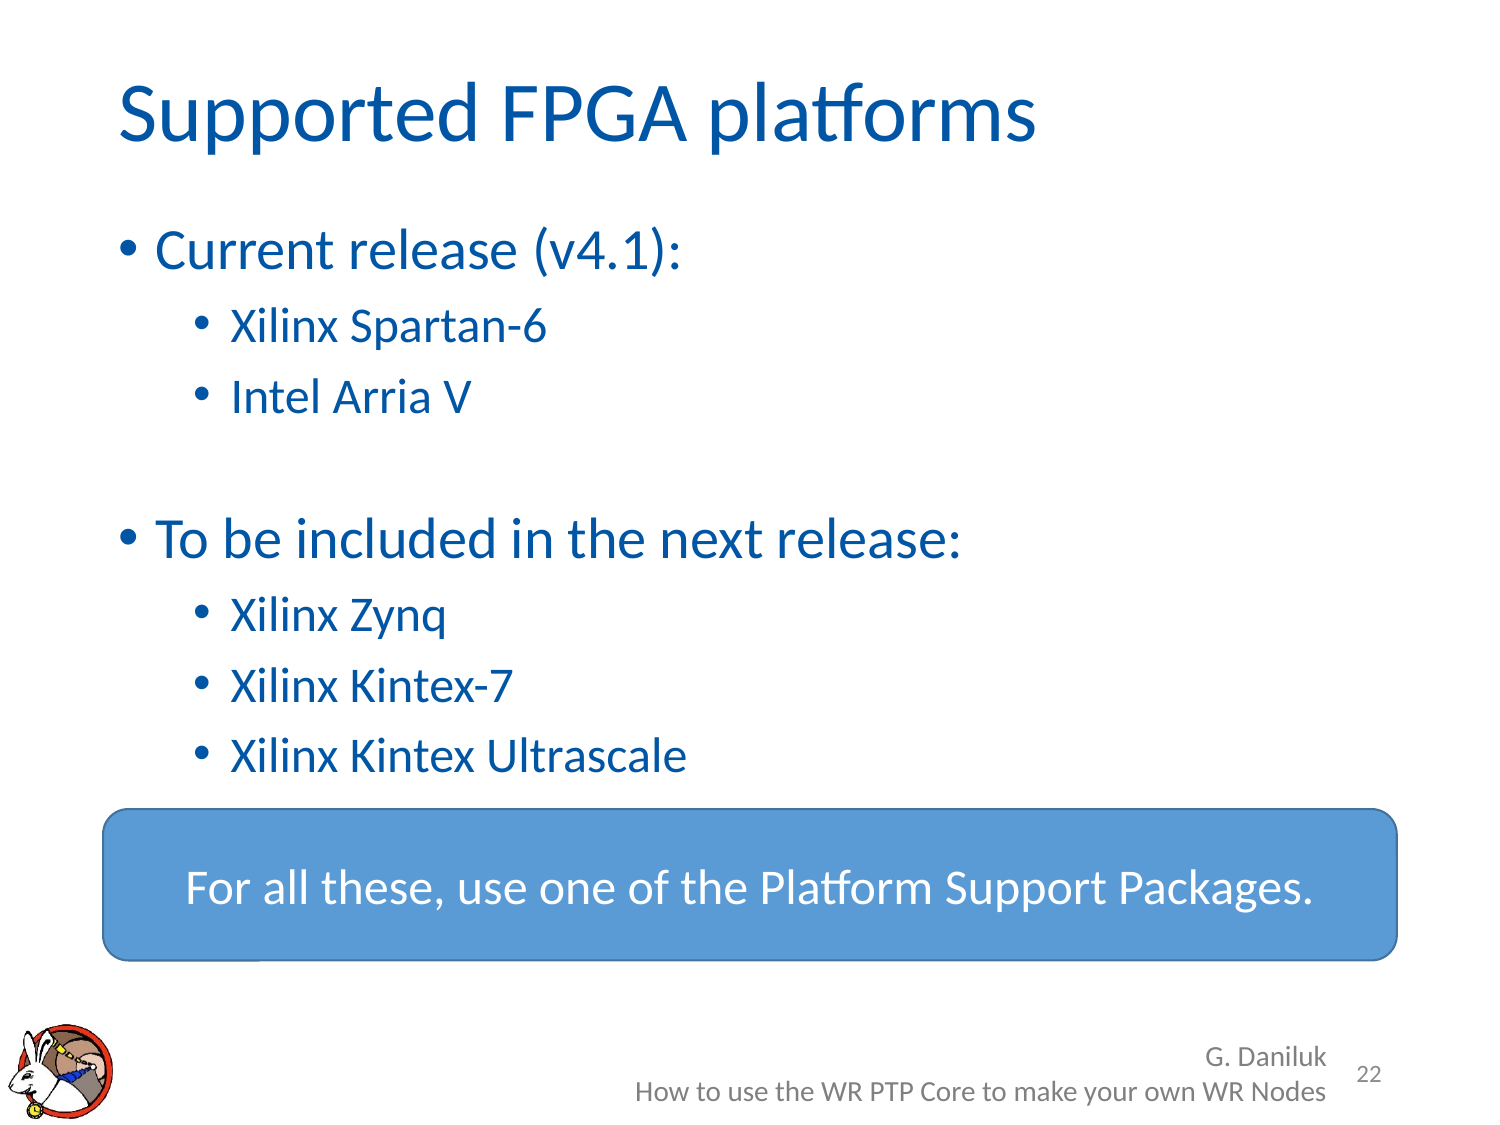

# Supported FPGA platforms
Current release (v4.1):
Xilinx Spartan-6
Intel Arria V
To be included in the next release:
Xilinx Zynq
Xilinx Kintex-7
Xilinx Kintex Ultrascale
For all these, use one of the Platform Support Packages.
G. Daniluk
How to use the WR PTP Core to make your own WR Nodes